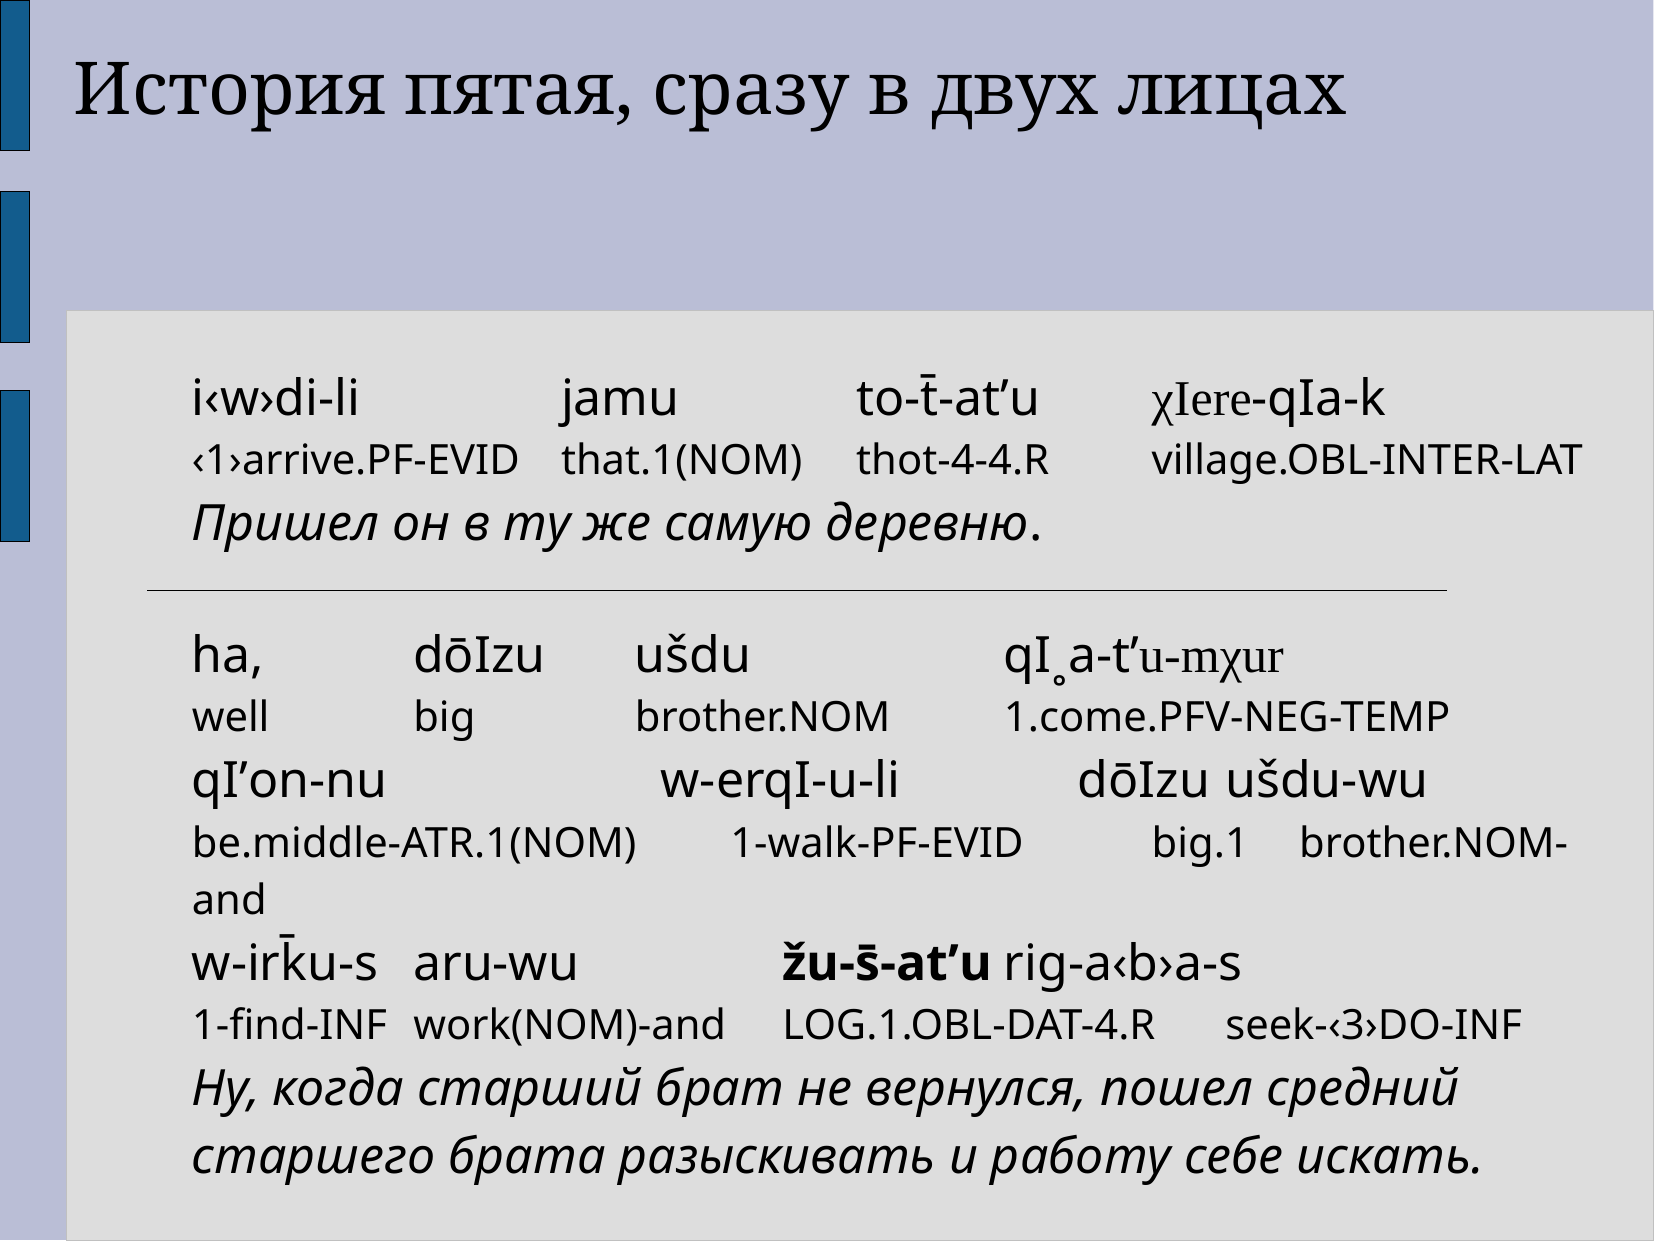

История пятая, сразу в двух лицах
i‹w›di-li			jamu			to-t̄-atʼu		χӀere-qӀa-k
‹1›arrive.PF-EVID	that.1(NOM)	thot-4-4.R		village.OBL-INTER-LAT
Пришел он в ту же самую деревню.
ha,			dōӀzu		ušdu				qӀ˳a-tʼu-mχur
well		big			brother.NOM		1.come.PFV-NEG-TEMP
qӀʼon-nu				 w-erqӀ-u-li			dōӀzu	ušdu-wu
be.middle-ATR.1(NOM)	 1-walk-PF-EVID		big.1	brother.NOM-and
w-irk̄u-s	aru-wu			žu-s̄-atʼu	rig-a‹b›a-s
1-find-INF	work(NOM)-and	LOG.1.OBL-DAT-4.R	seek-‹3›DO-INF
Ну, когда старший брат не вернулся, пошел средний старшего брата разыскивать и работу себе искать.